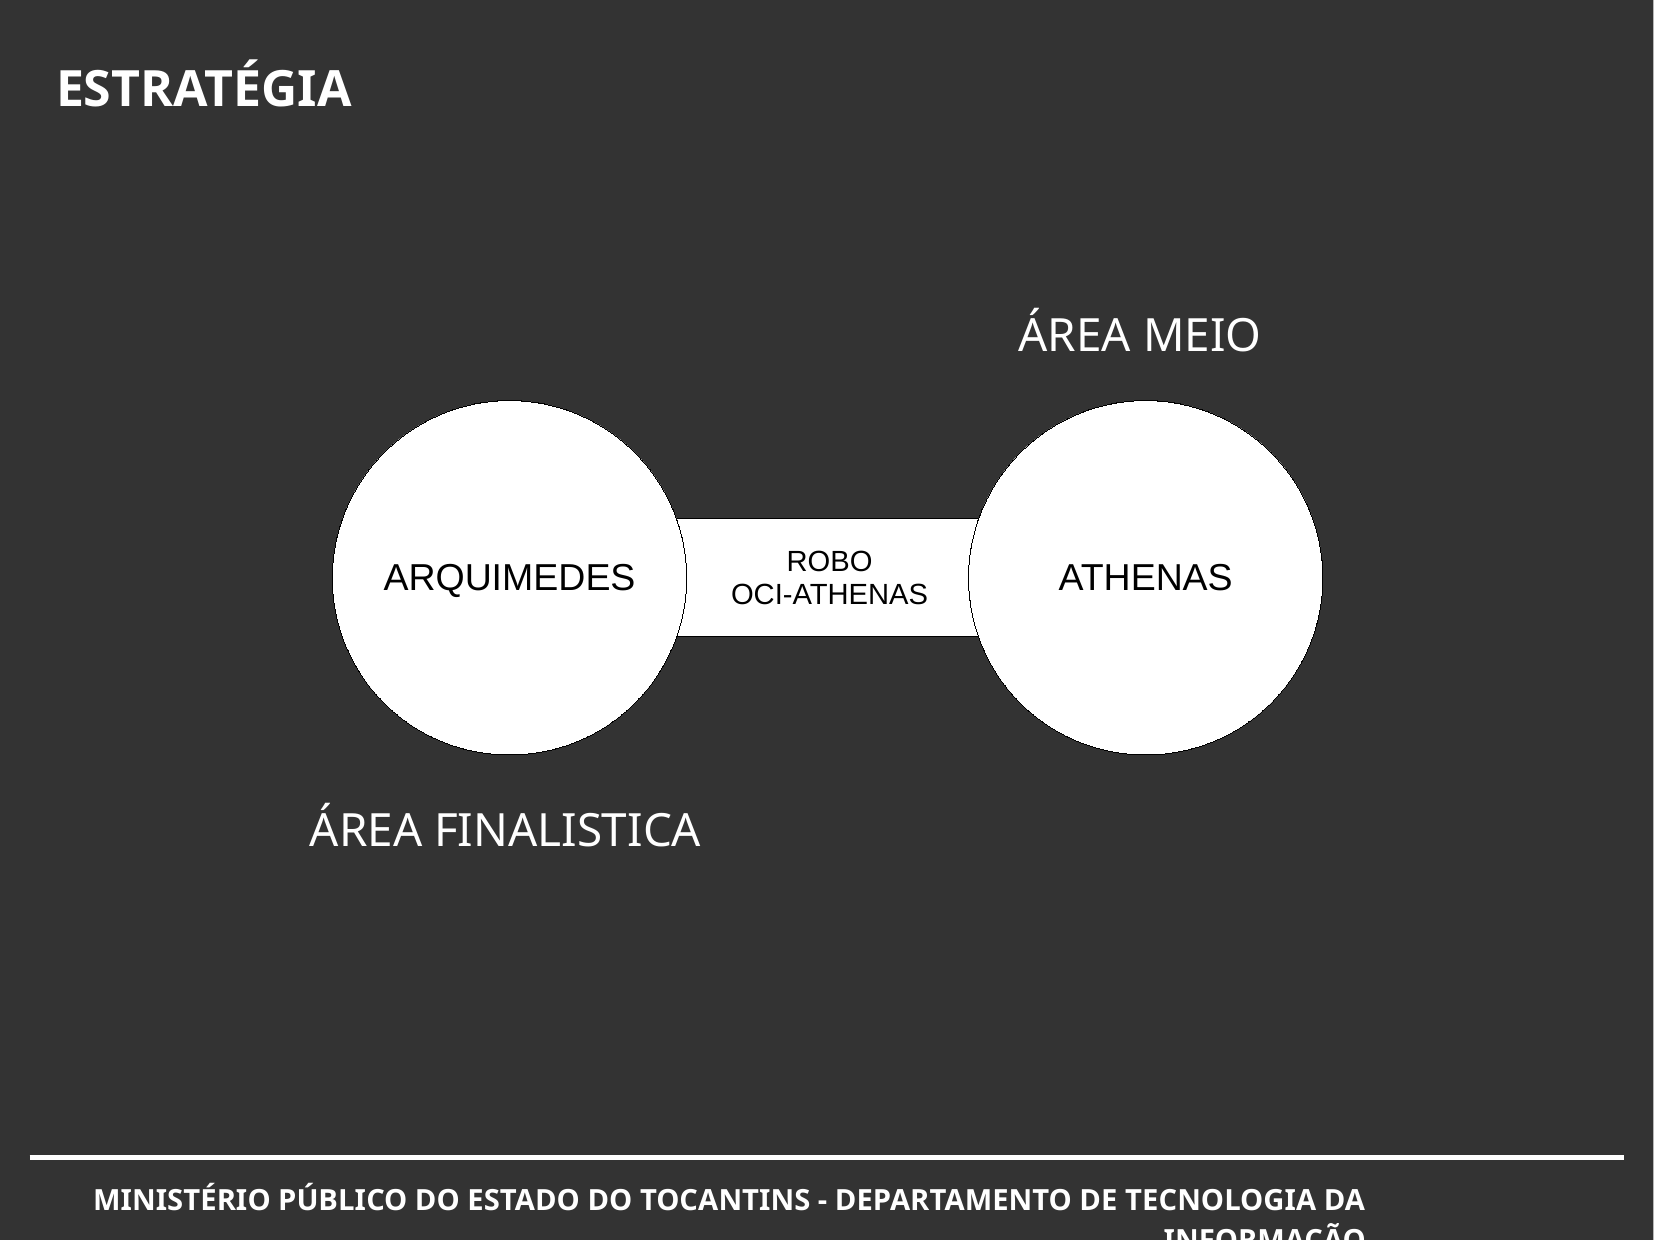

ESTRATÉGIA
ÁREA MEIO
ARQUIMEDES
ATHENAS
ROBO
OCI-ATHENAS
ÁREA FINALISTICA
MINISTÉRIO PÚBLICO DO ESTADO DO TOCANTINS - DEPARTAMENTO DE TECNOLOGIA DA INFORMAÇÃO